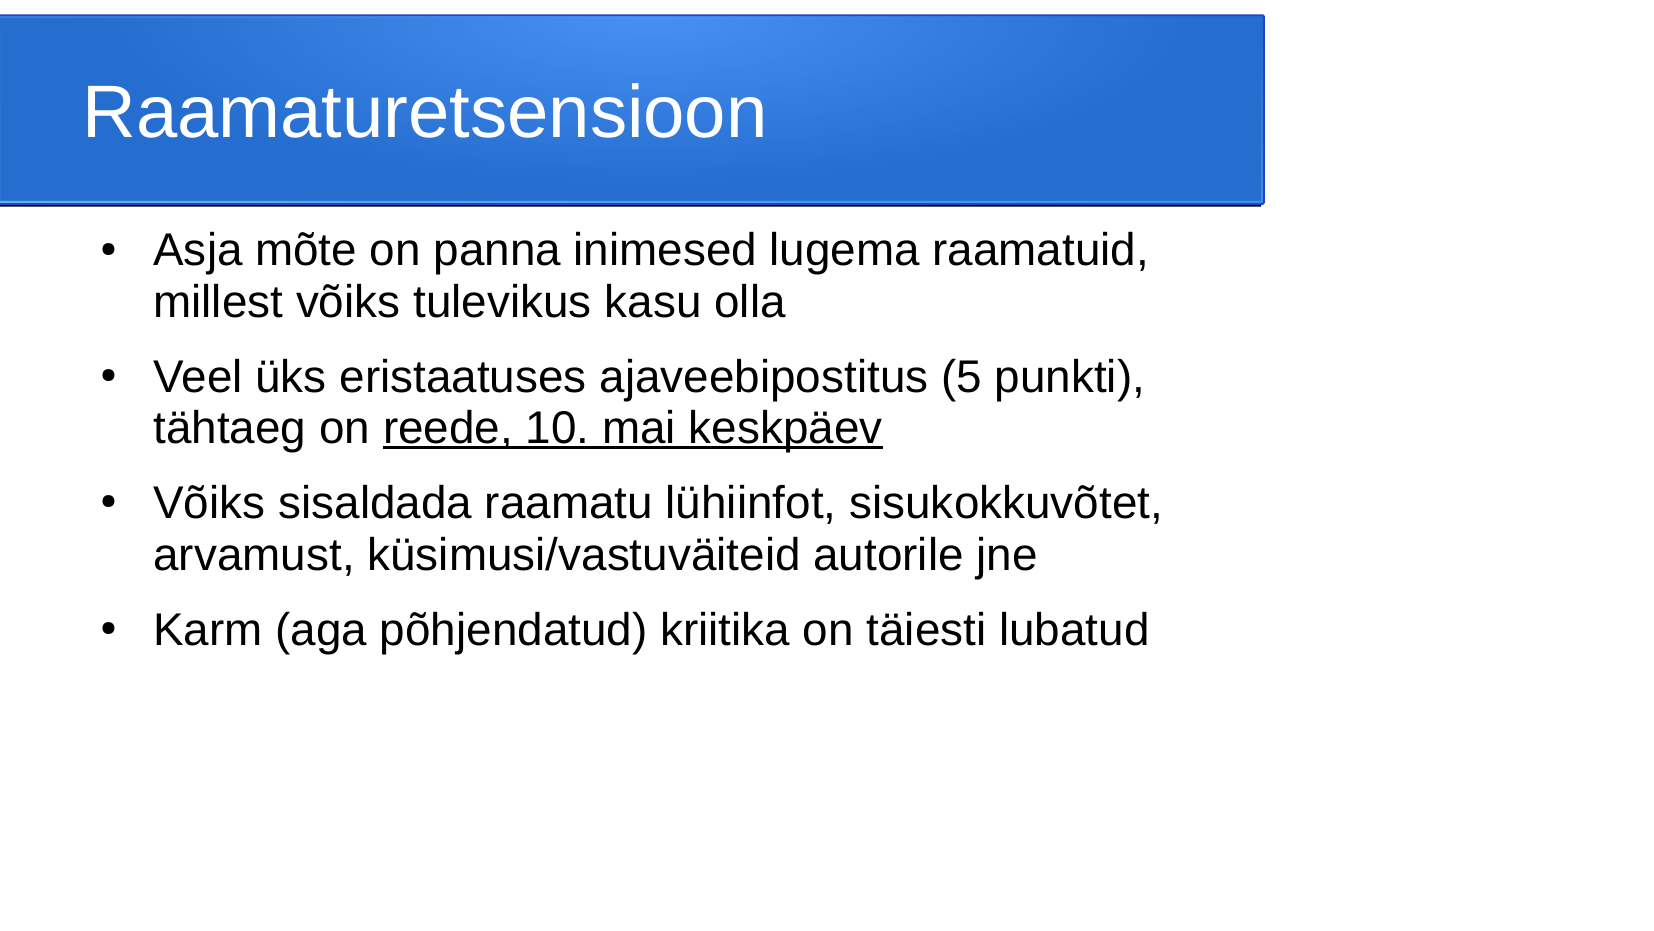

# Raamaturetsensioon
Asja mõte on panna inimesed lugema raamatuid, millest võiks tulevikus kasu olla
Veel üks eristaatuses ajaveebipostitus (5 punkti), tähtaeg on reede, 10. mai keskpäev
Võiks sisaldada raamatu lühiinfot, sisukokkuvõtet, arvamust, küsimusi/vastuväiteid autorile jne
Karm (aga põhjendatud) kriitika on täiesti lubatud